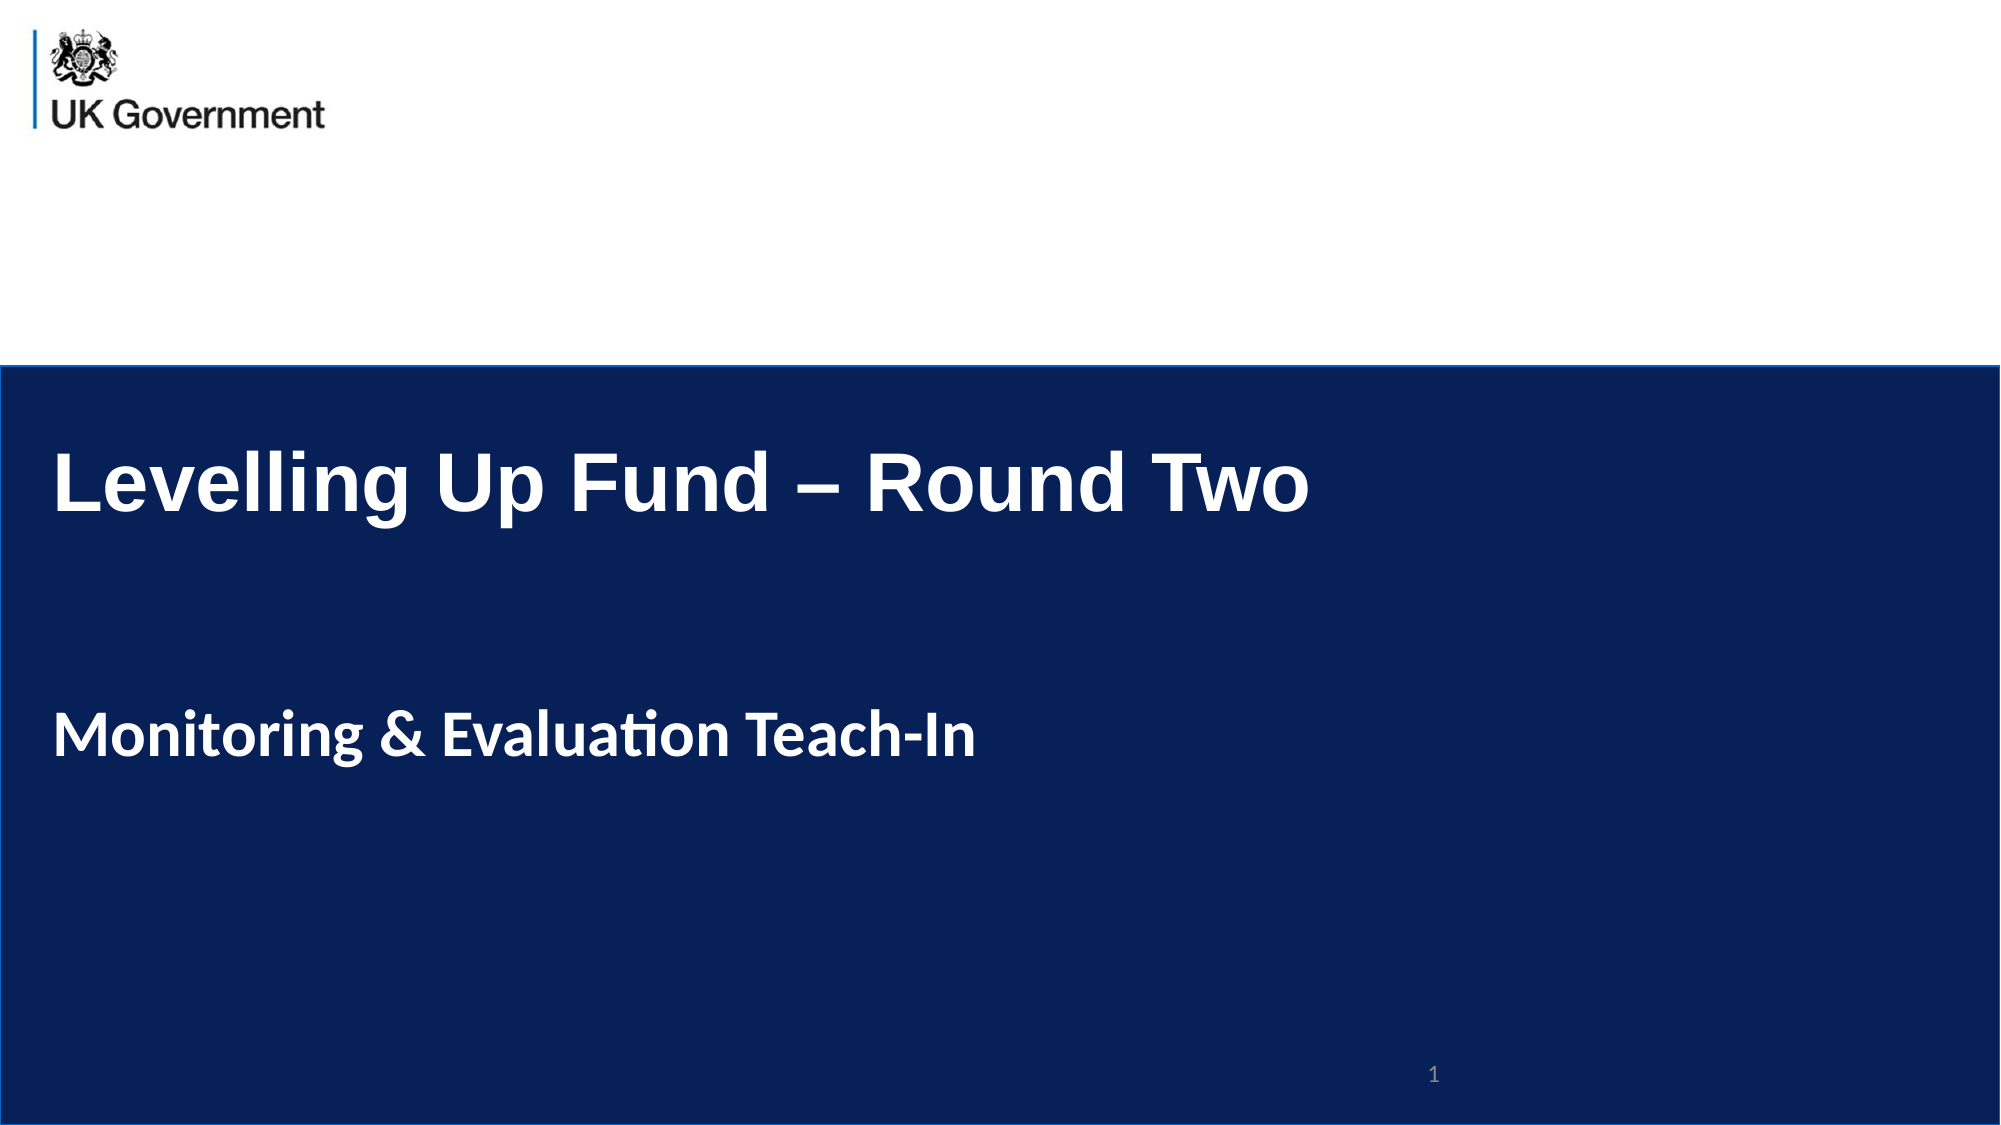

# Levelling Up Fund – Round Two
Monitoring & Evaluation Teach-In
1